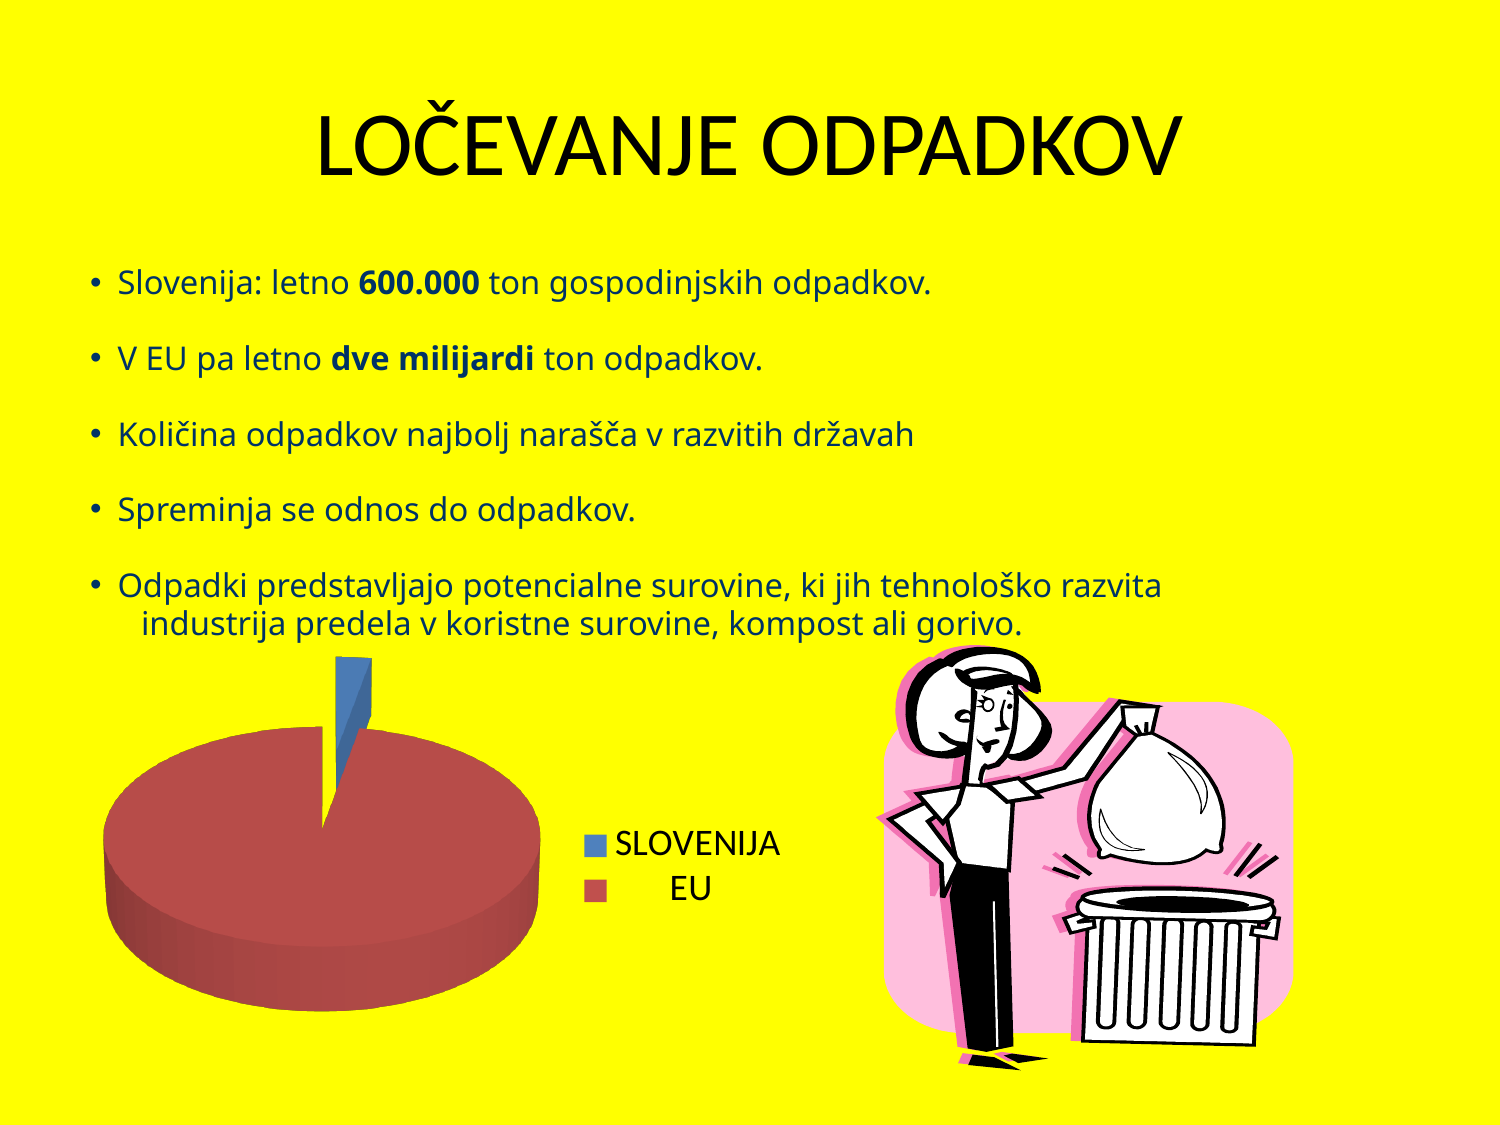

# LOČEVANJE ODPADKOV
Slovenija: letno 600.000 ton gospodinjskih odpadkov.
V EU pa letno dve milijardi ton odpadkov.
Količina odpadkov najbolj narašča v razvitih državah
Spreminja se odnos do odpadkov.
Odpadki predstavljajo potencialne surovine, ki jih tehnološko razvita
 industrija predela v koristne surovine, kompost ali gorivo.
[unsupported chart]